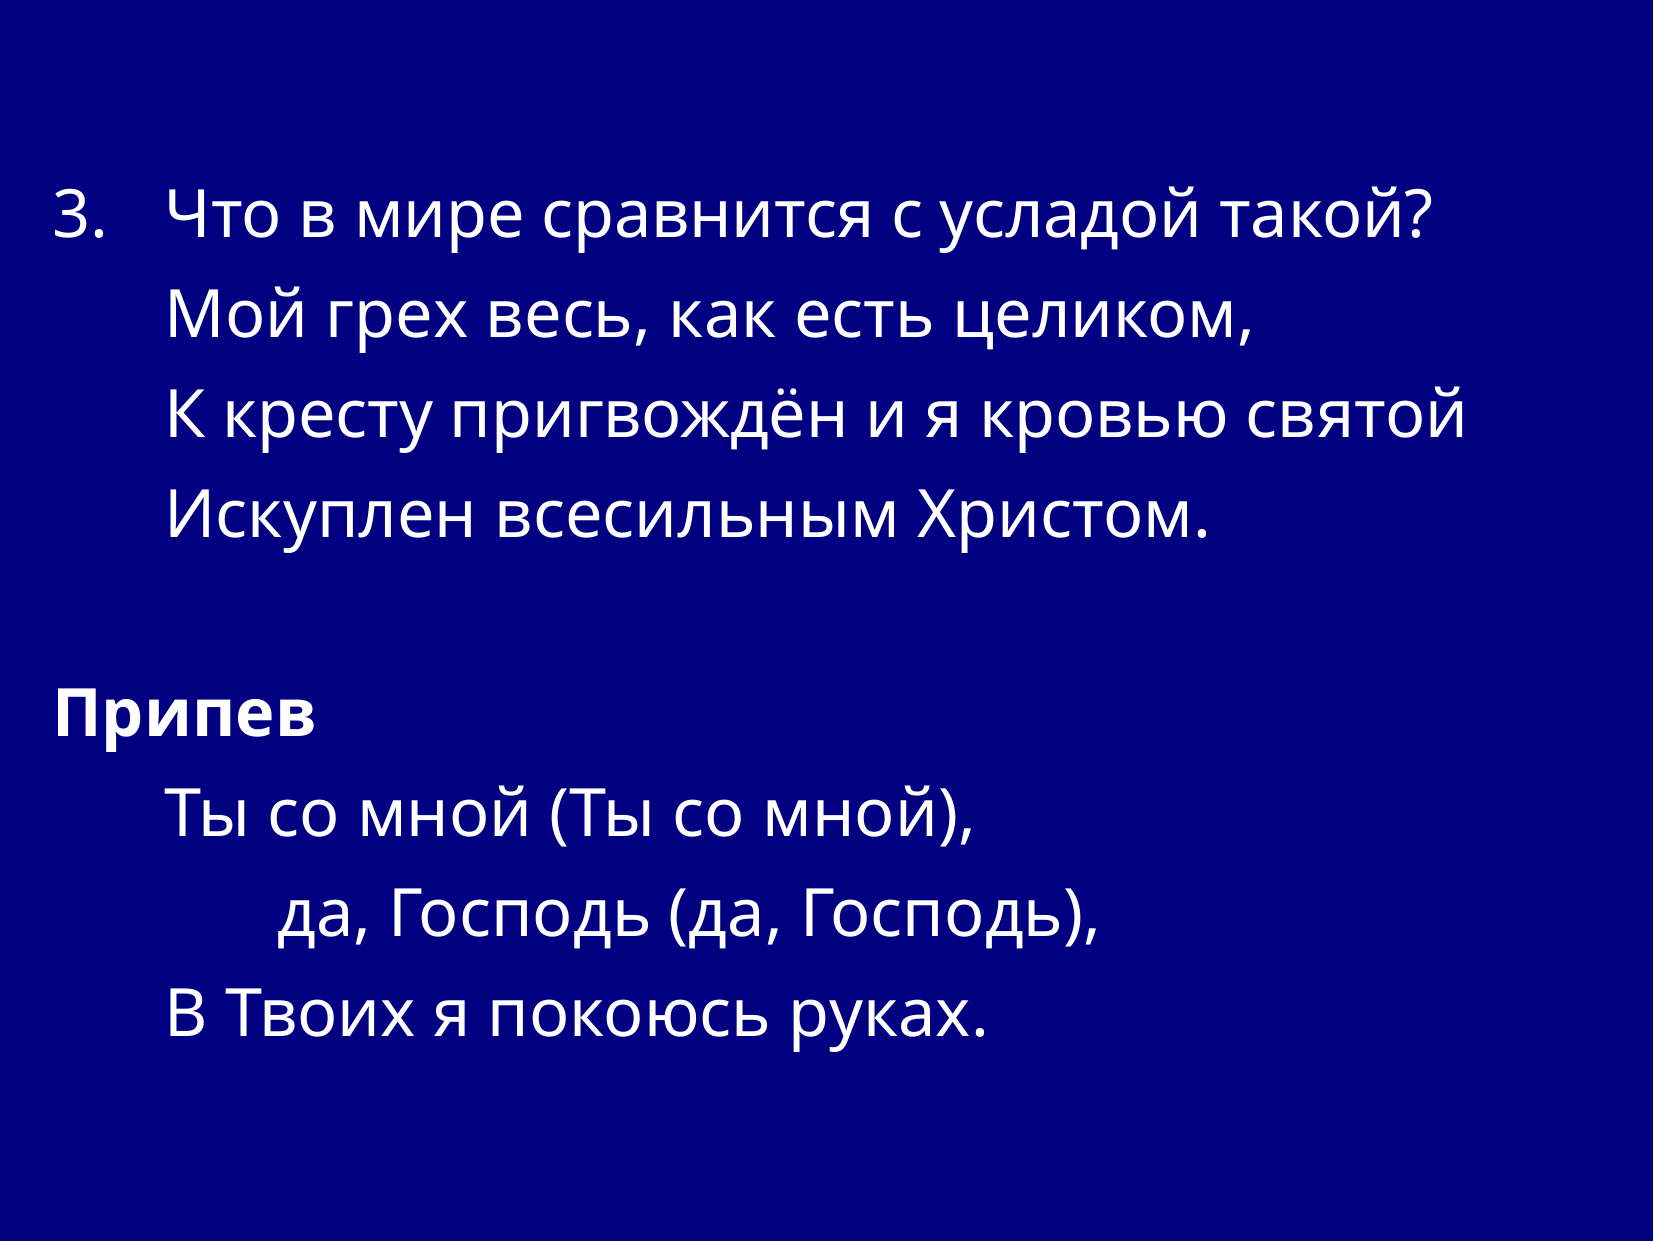

3.	Что в мире сравнится с усладой такой?
	Мой грех весь, как есть целиком,
	К кресту пригвождён и я кровью святой
	Искуплен всесильным Христом.
Припев
	Ты со мной (Ты со мной),
		да, Господь (да, Господь),
	В Твоих я покоюсь руках.